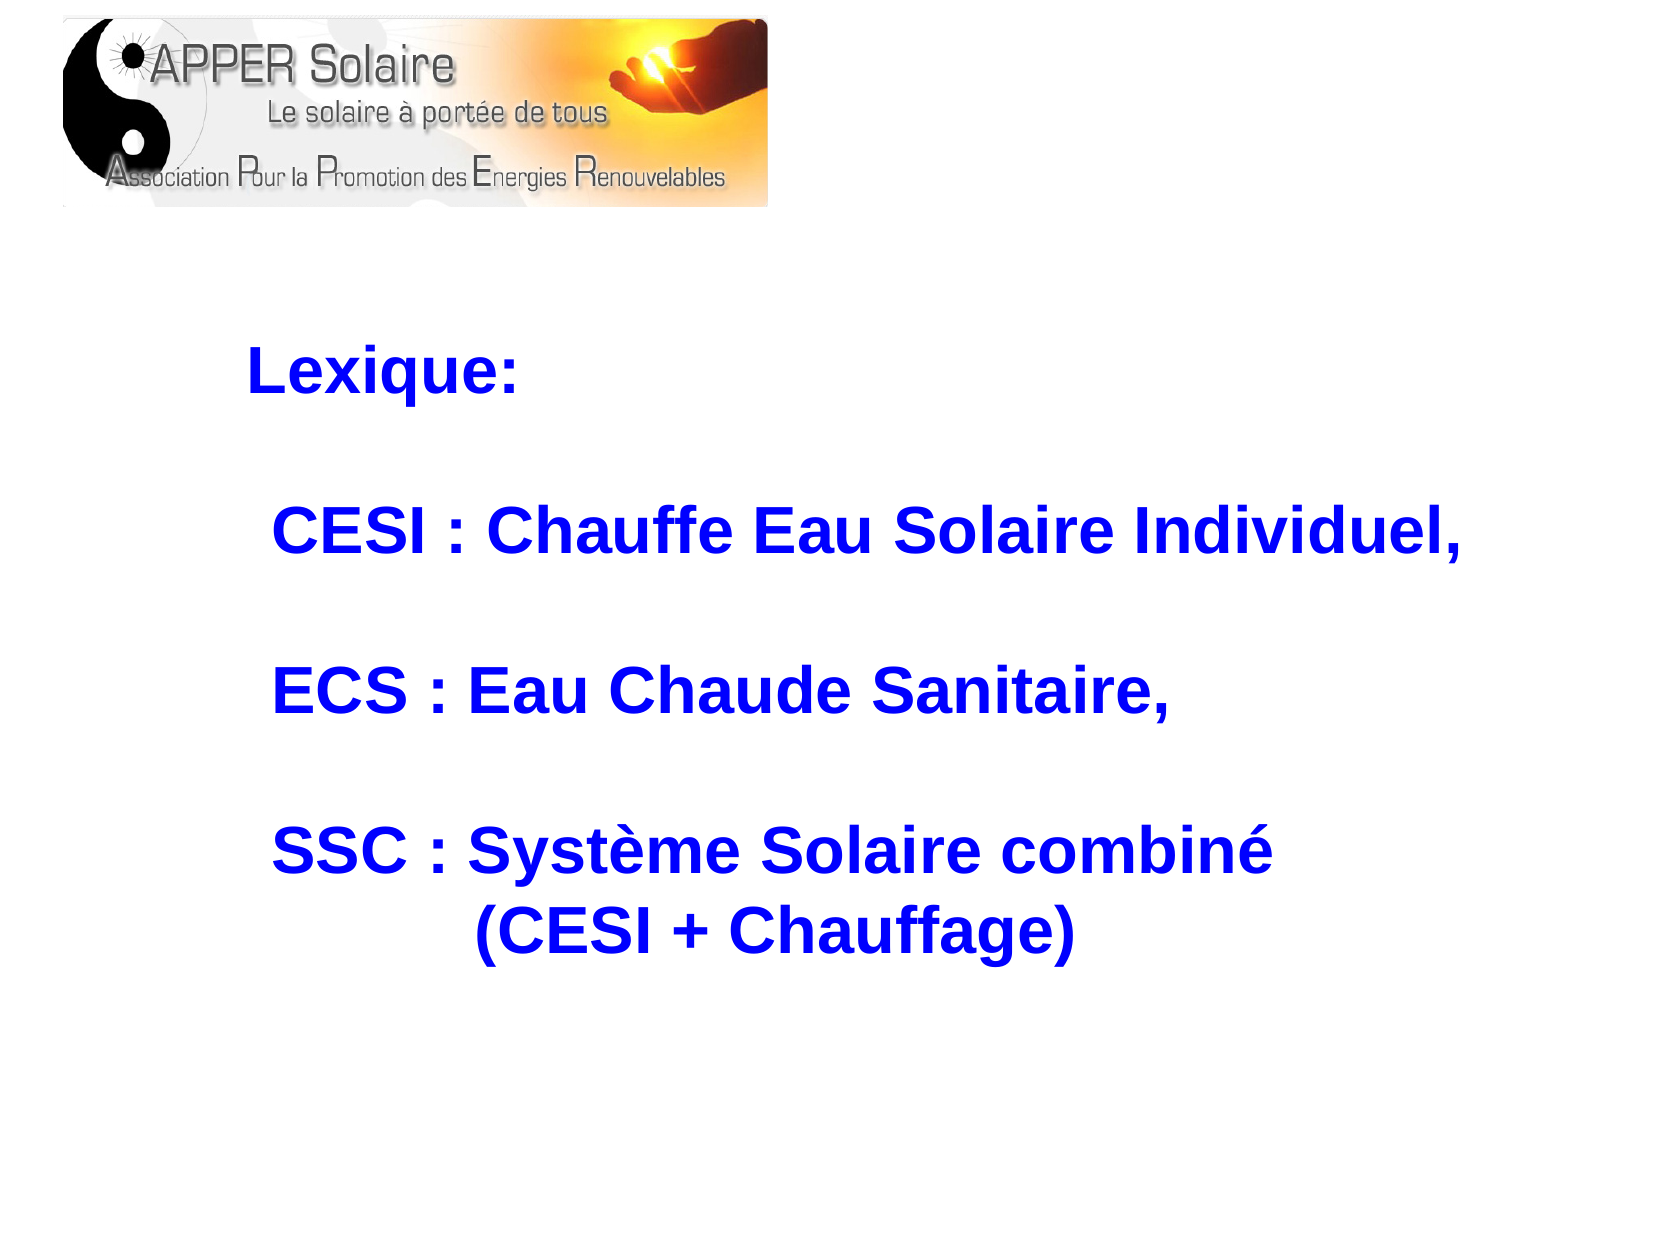

#
	 Lexique:
 CESI : Chauffe Eau Solaire Individuel,
 ECS : Eau Chaude Sanitaire,
 SSC : Système Solaire combiné
 (CESI + Chauffage)